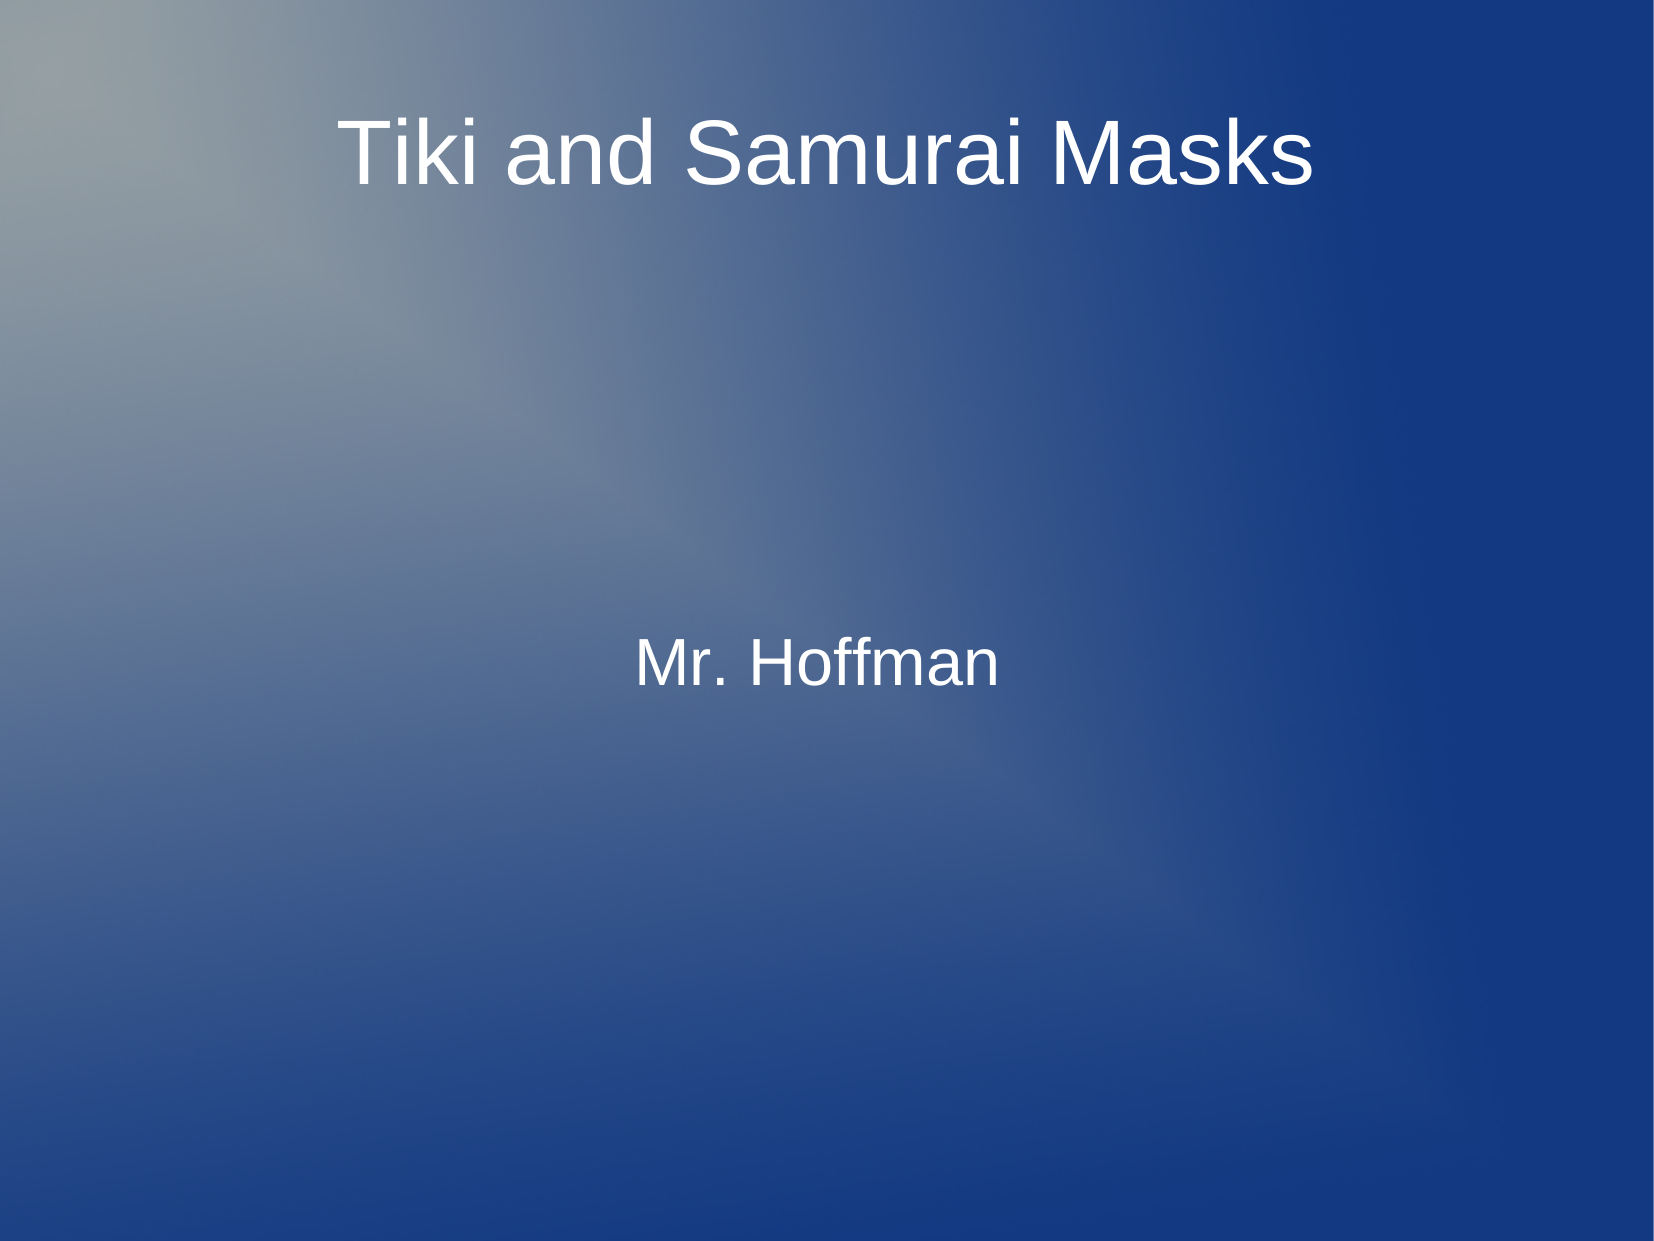

# Tiki and Samurai Masks
Mr. Hoffman